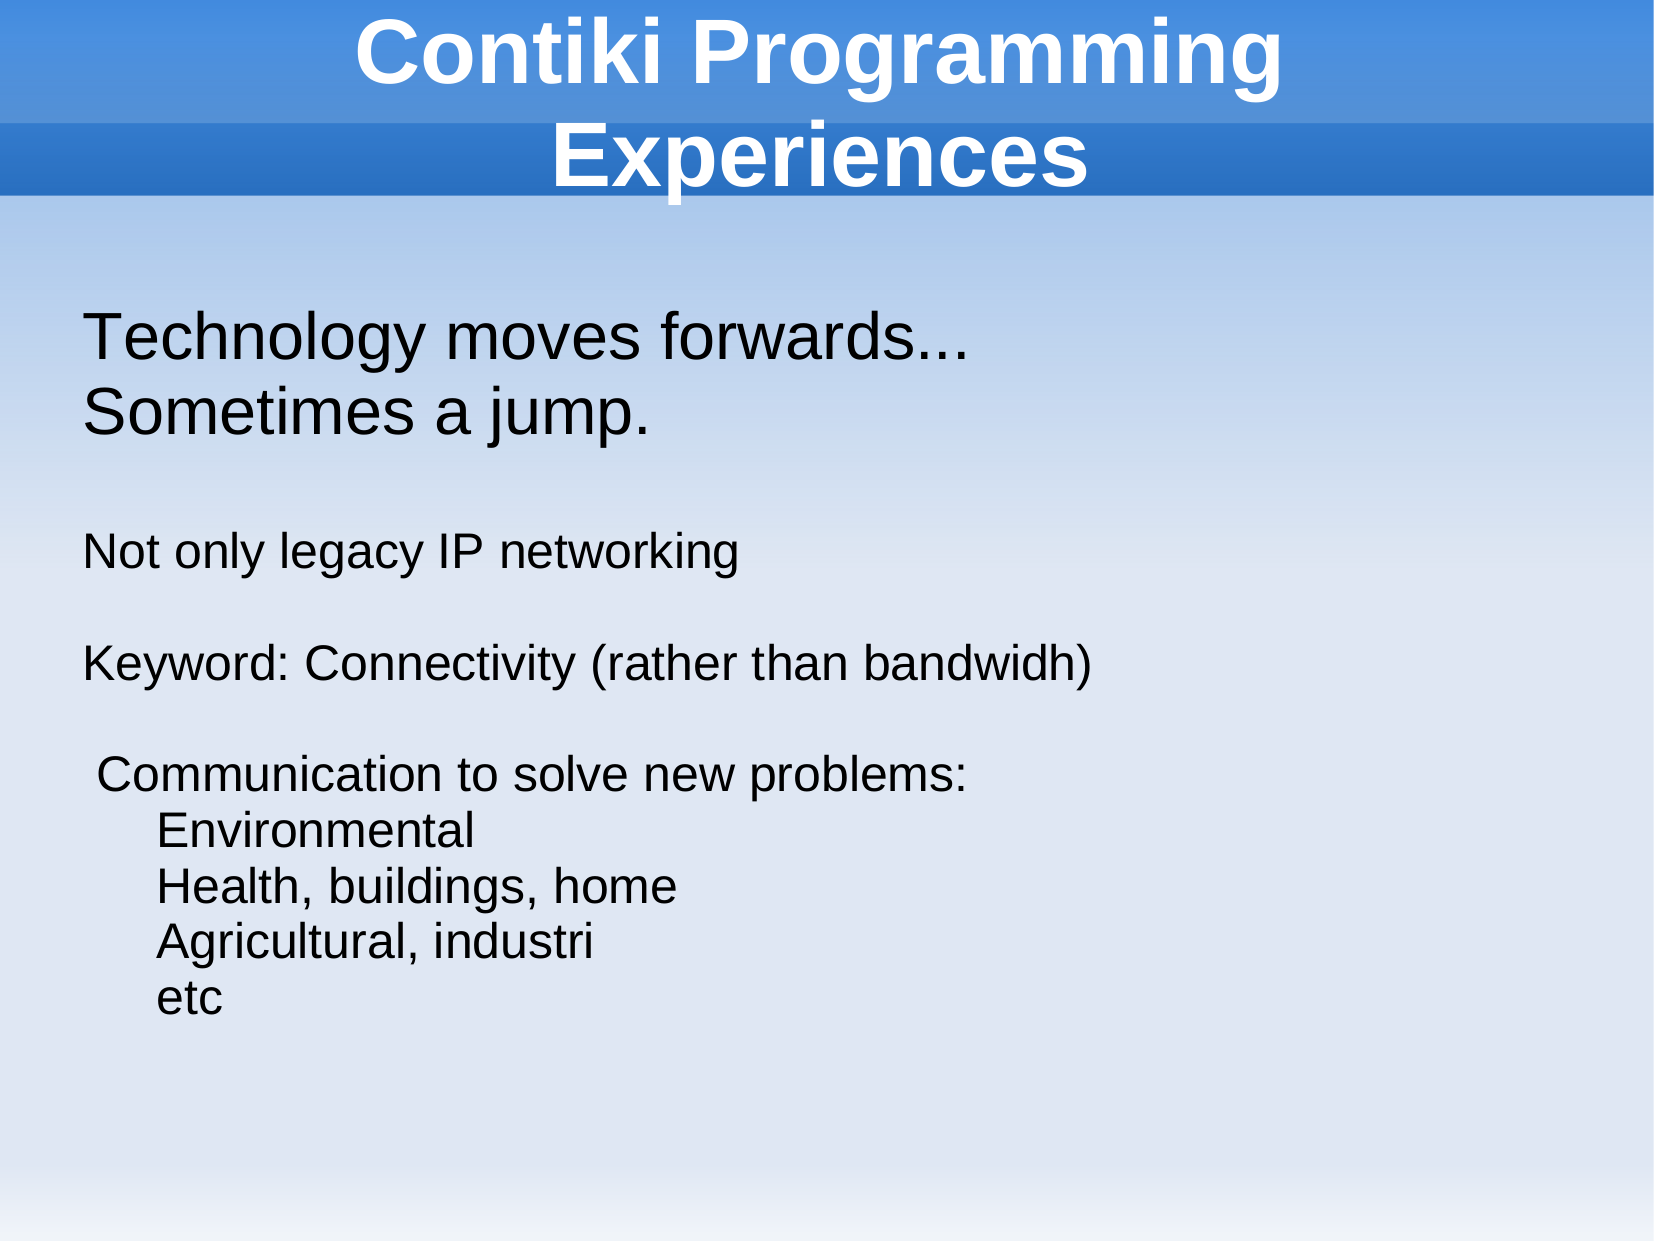

# Contiki Programming Experiences
Technology moves forwards...
Sometimes a jump.
Not only legacy IP networking
Keyword: Connectivity (rather than bandwidh)
 Communication to solve new problems:
	Environmental
	Health, buildings, home
	Agricultural, industri
	etc